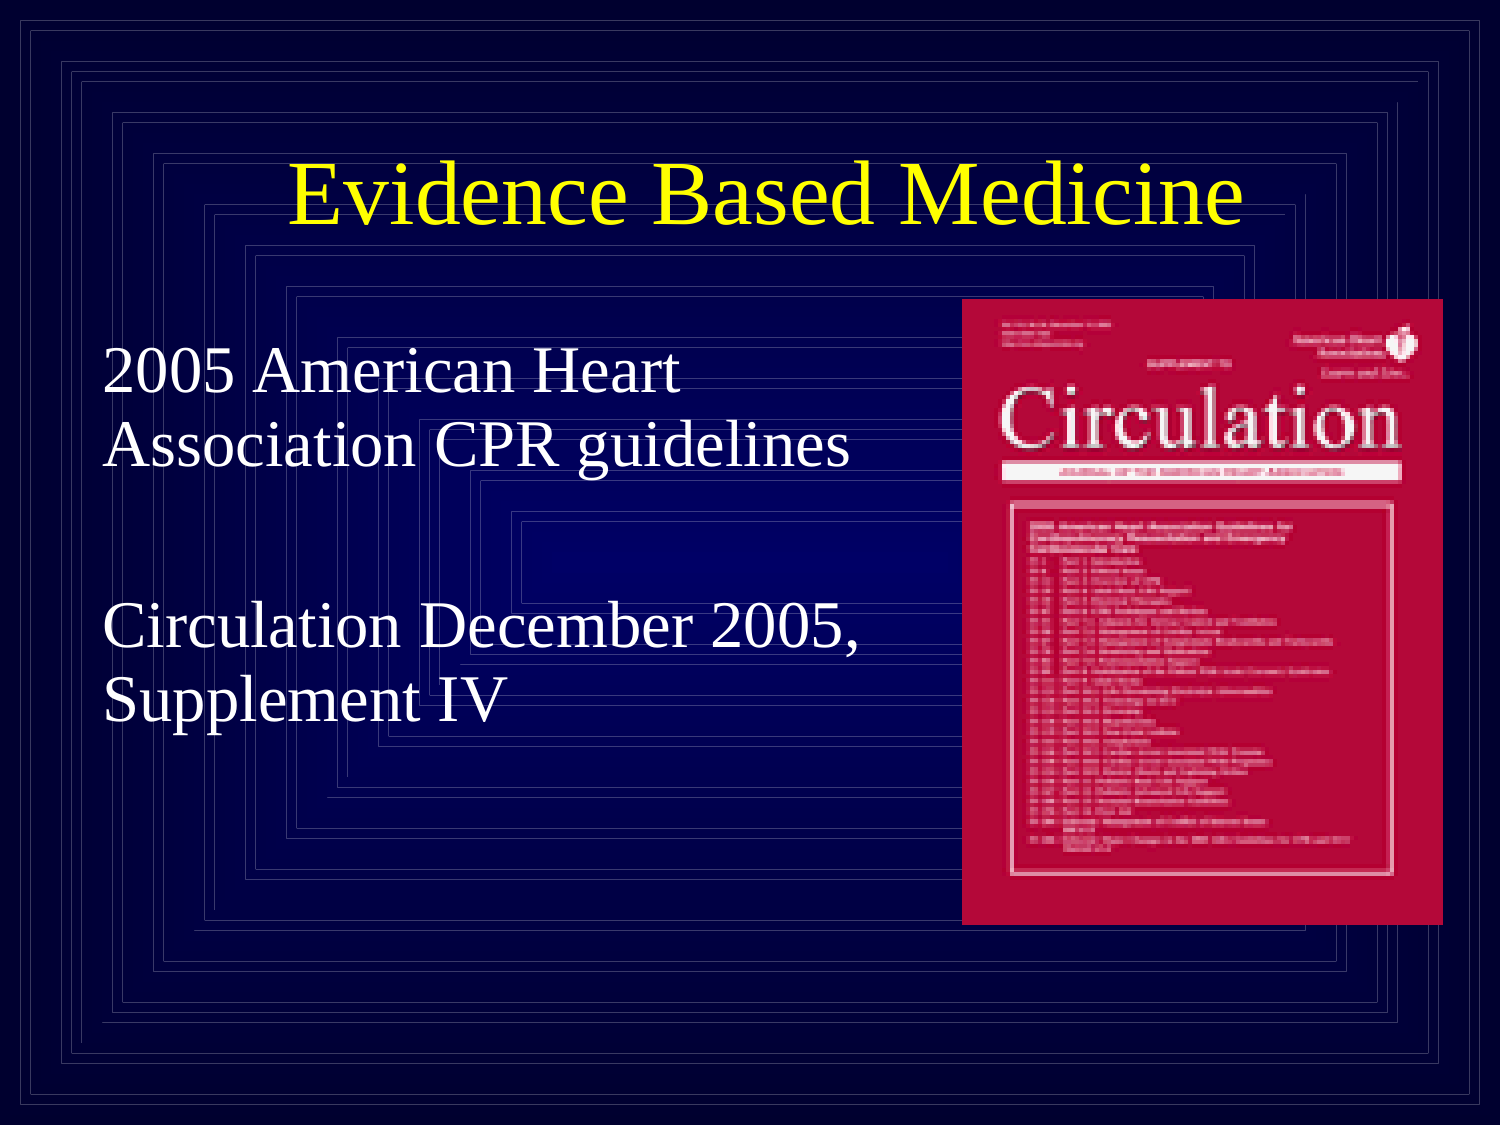

Evidence Based Medicine
2005 American Heart Association CPR guidelines
Circulation December 2005, Supplement IV